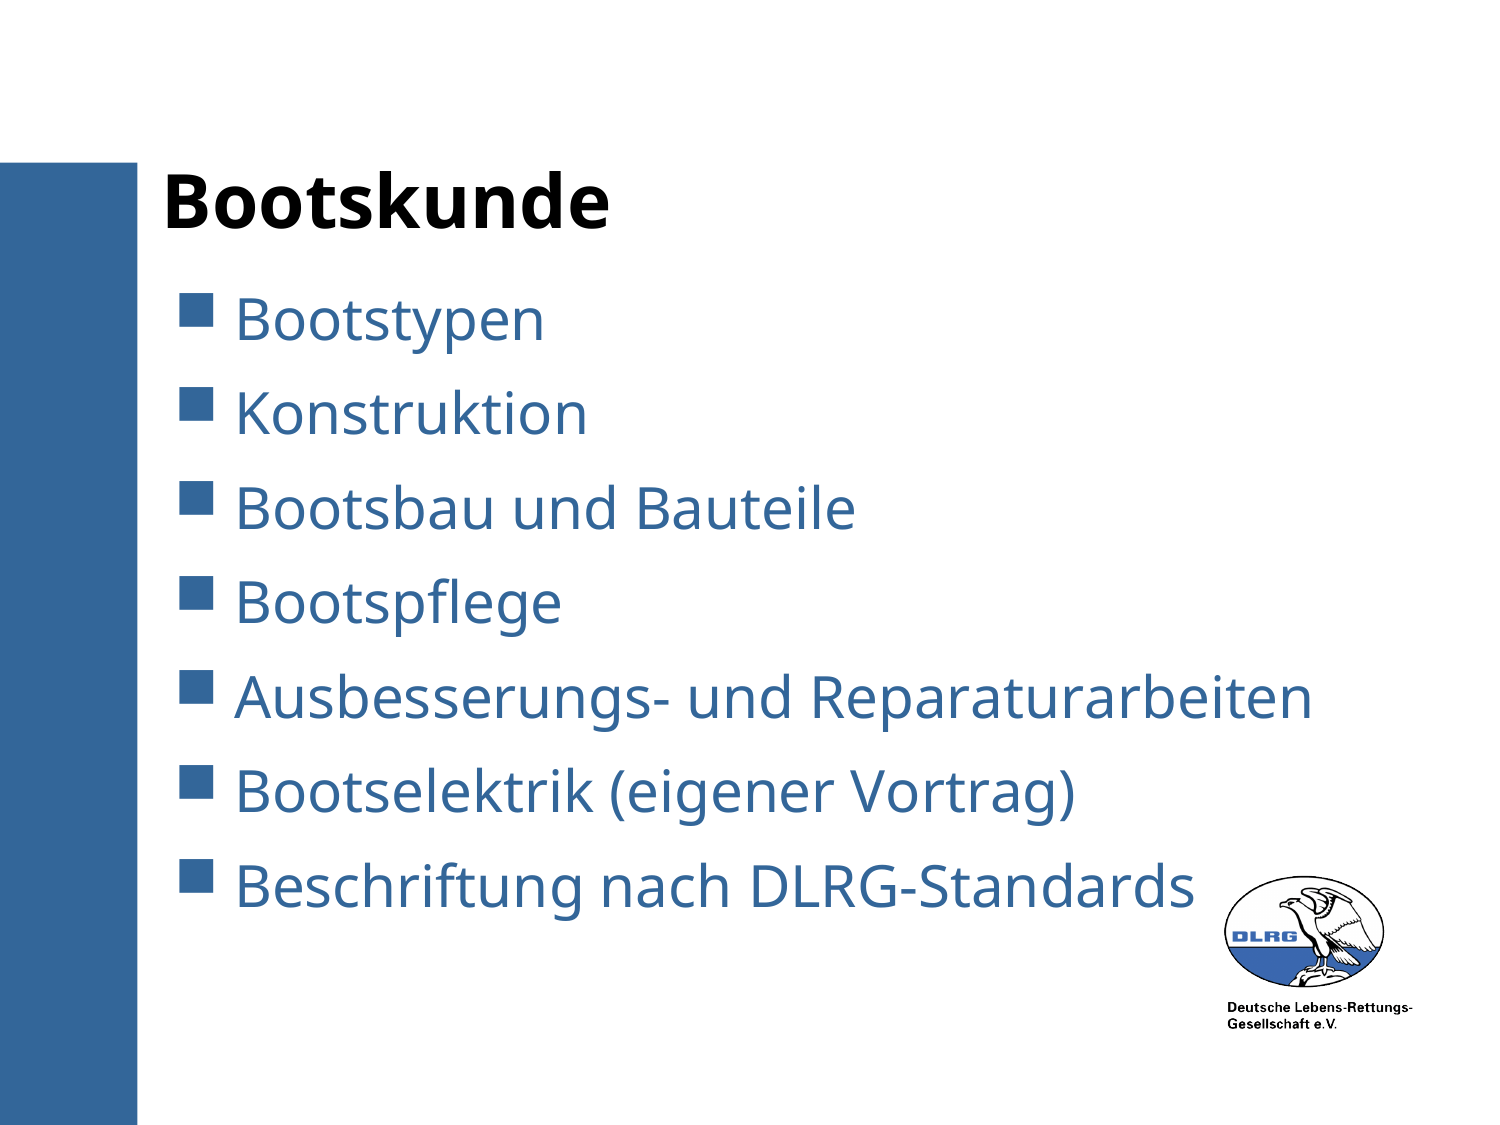

Bootskunde
 Bootstypen
 Konstruktion
 Bootsbau und Bauteile
 Bootspflege
 Ausbesserungs- und Reparaturarbeiten
 Bootselektrik (eigener Vortrag)
 Beschriftung nach DLRG-Standards